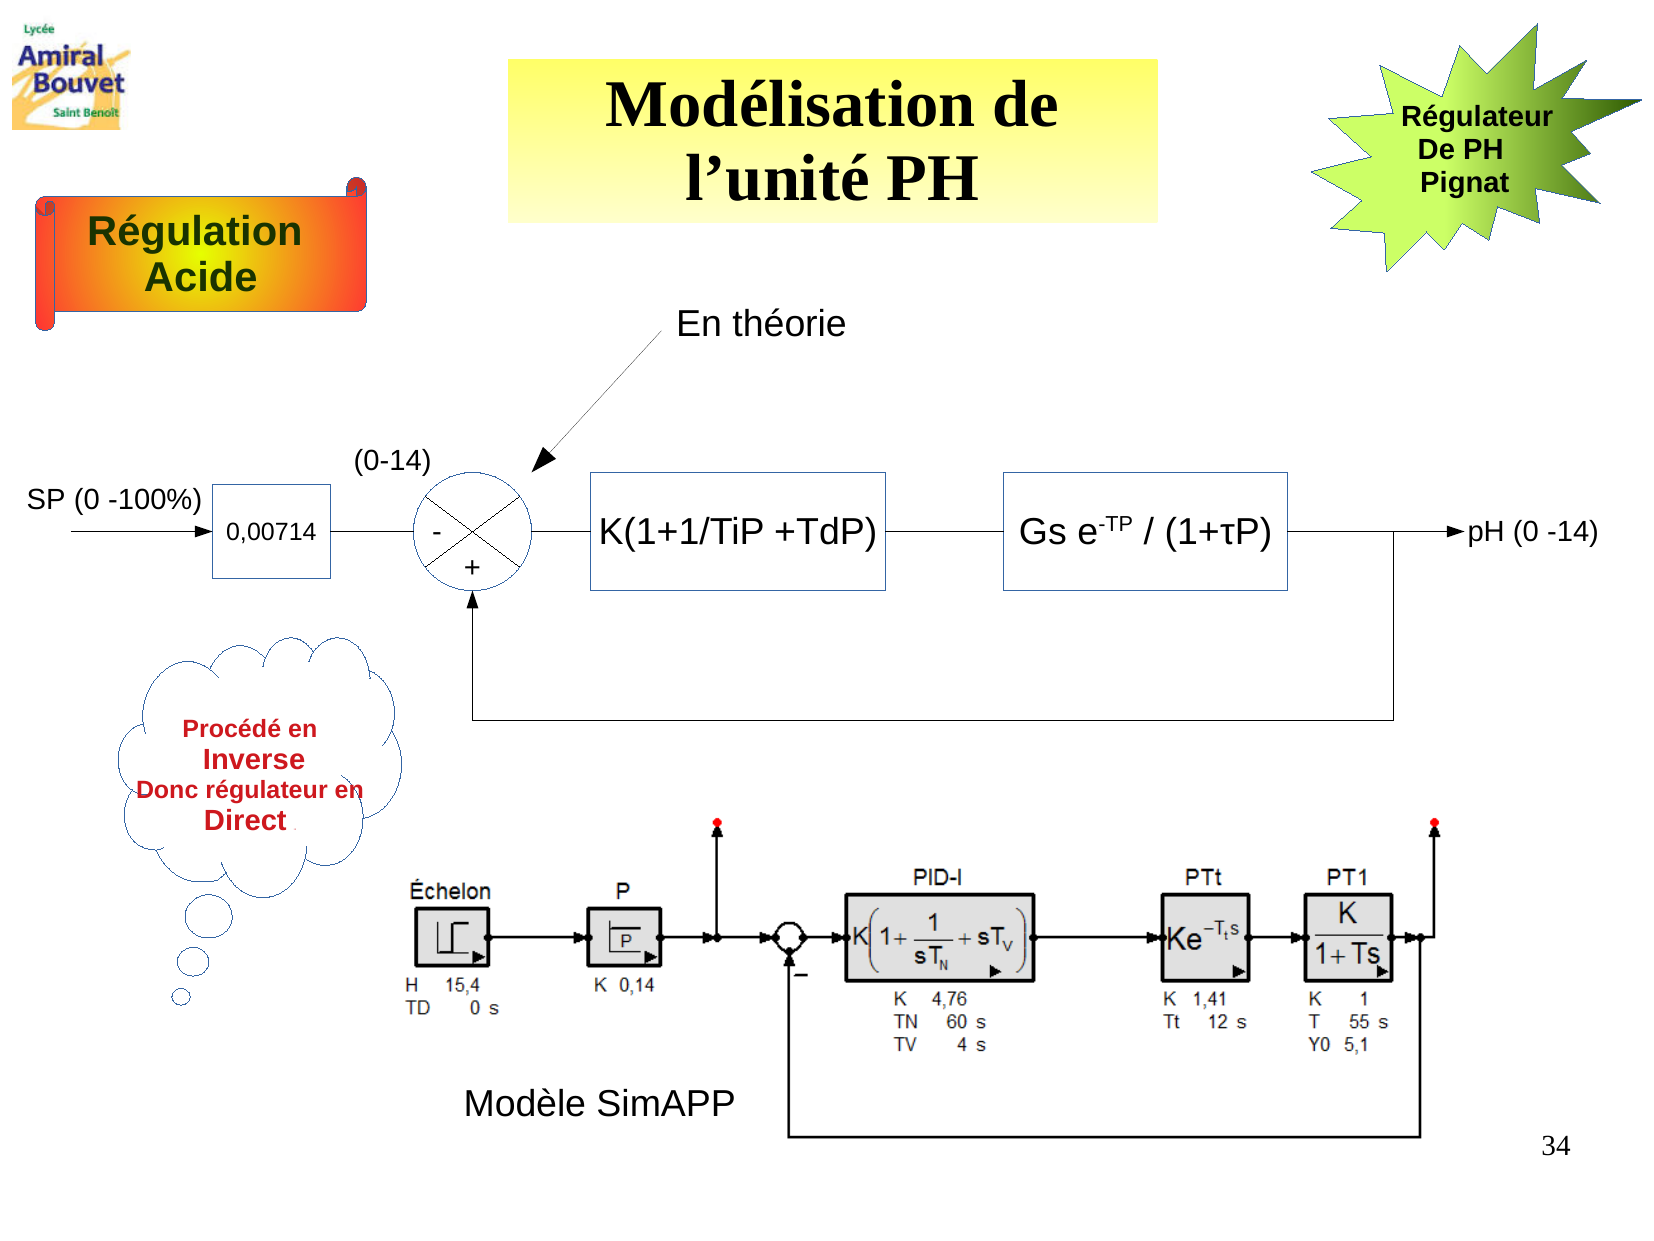

Régulateur
De PH
 Pignat
Modélisation de l’unité PH
Régulation
Acide
En théorie
 (0-14)
K(1+1/TiP +TdP)
Gs e-TP / (1+τP)
SP (0 -100%)
0,00714
-
pH (0 -14)
+
Procédé en
 Inverse
Donc régulateur en
Direct !!!
Modèle SimAPP
34